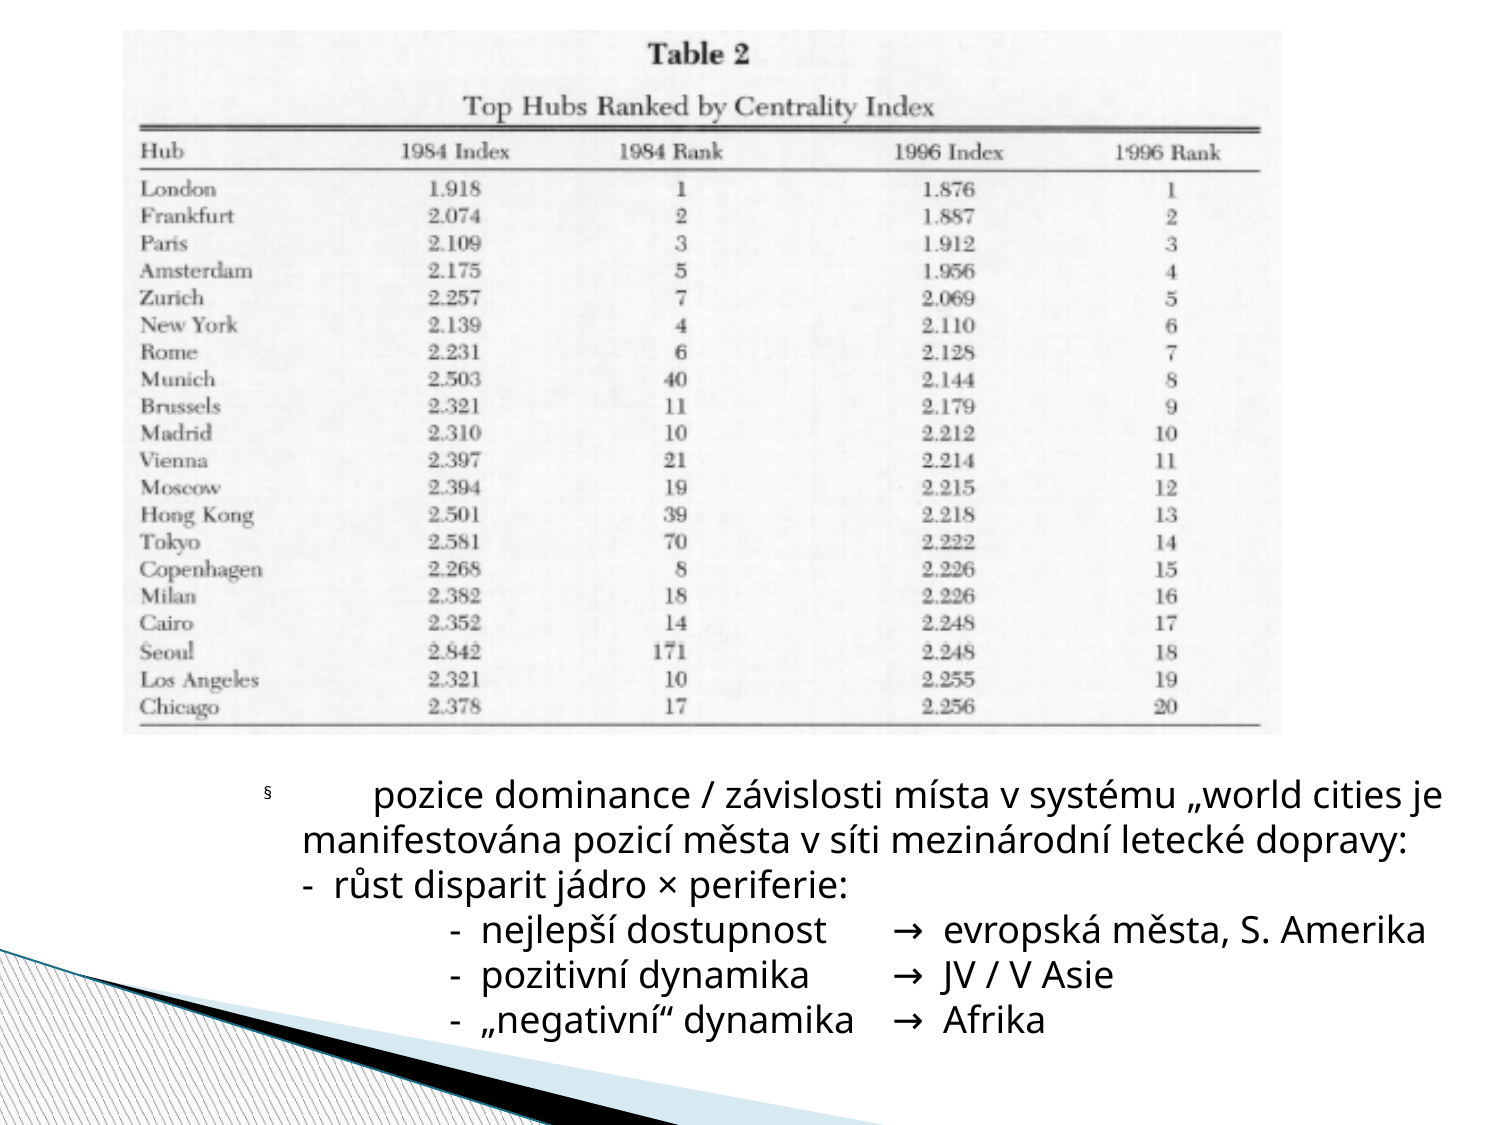

pozice dominance / závislosti místa v systému „world cities je
	manifestována pozicí města v síti mezinárodní letecké dopravy:
	- růst disparit jádro × periferie:
	 	- nejlepší dostupnost	→ evropská města, S. Amerika
	 	- pozitivní dynamika 	→ JV / V Asie
	 	- „negativní“ dynamika	→ Afrika